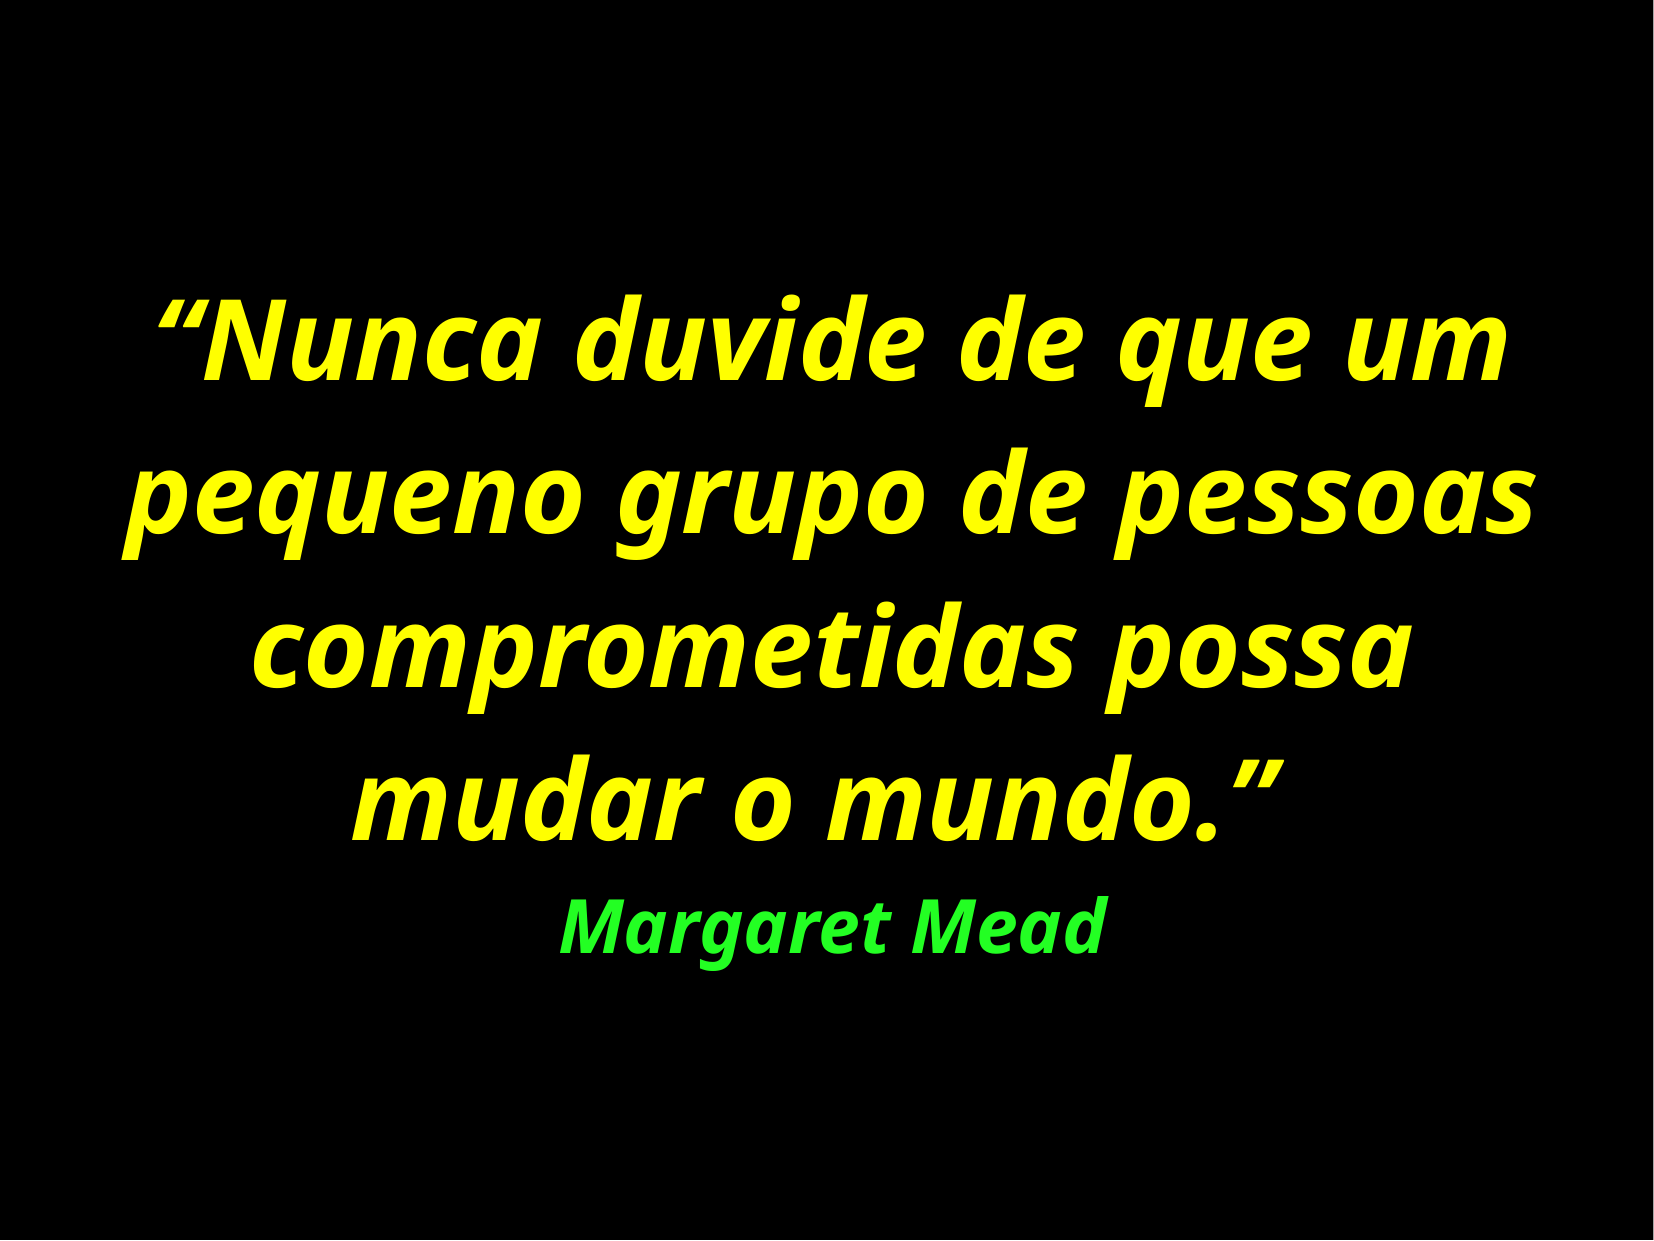

# “Nunca duvide de que um pequeno grupo de pessoas comprometidas possa mudar o mundo.” Margaret Mead